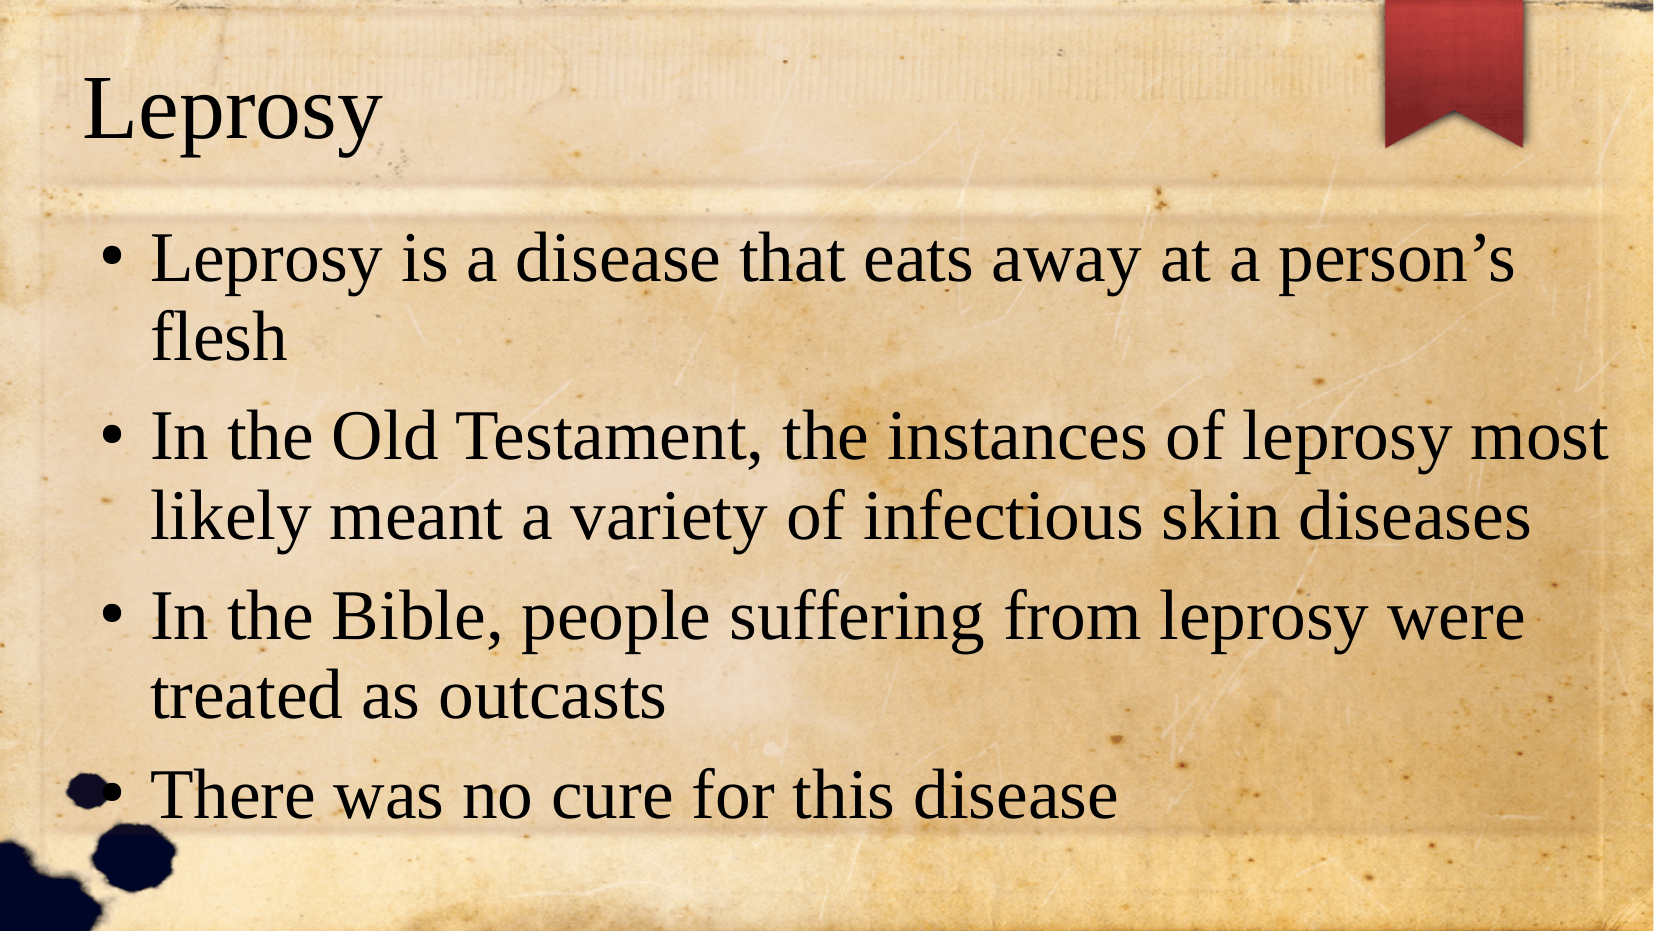

# Leprosy
Leprosy is a disease that eats away at a person’s flesh
In the Old Testament, the instances of leprosy most likely meant a variety of infectious skin diseases
In the Bible, people suffering from leprosy were treated as outcasts
There was no cure for this disease